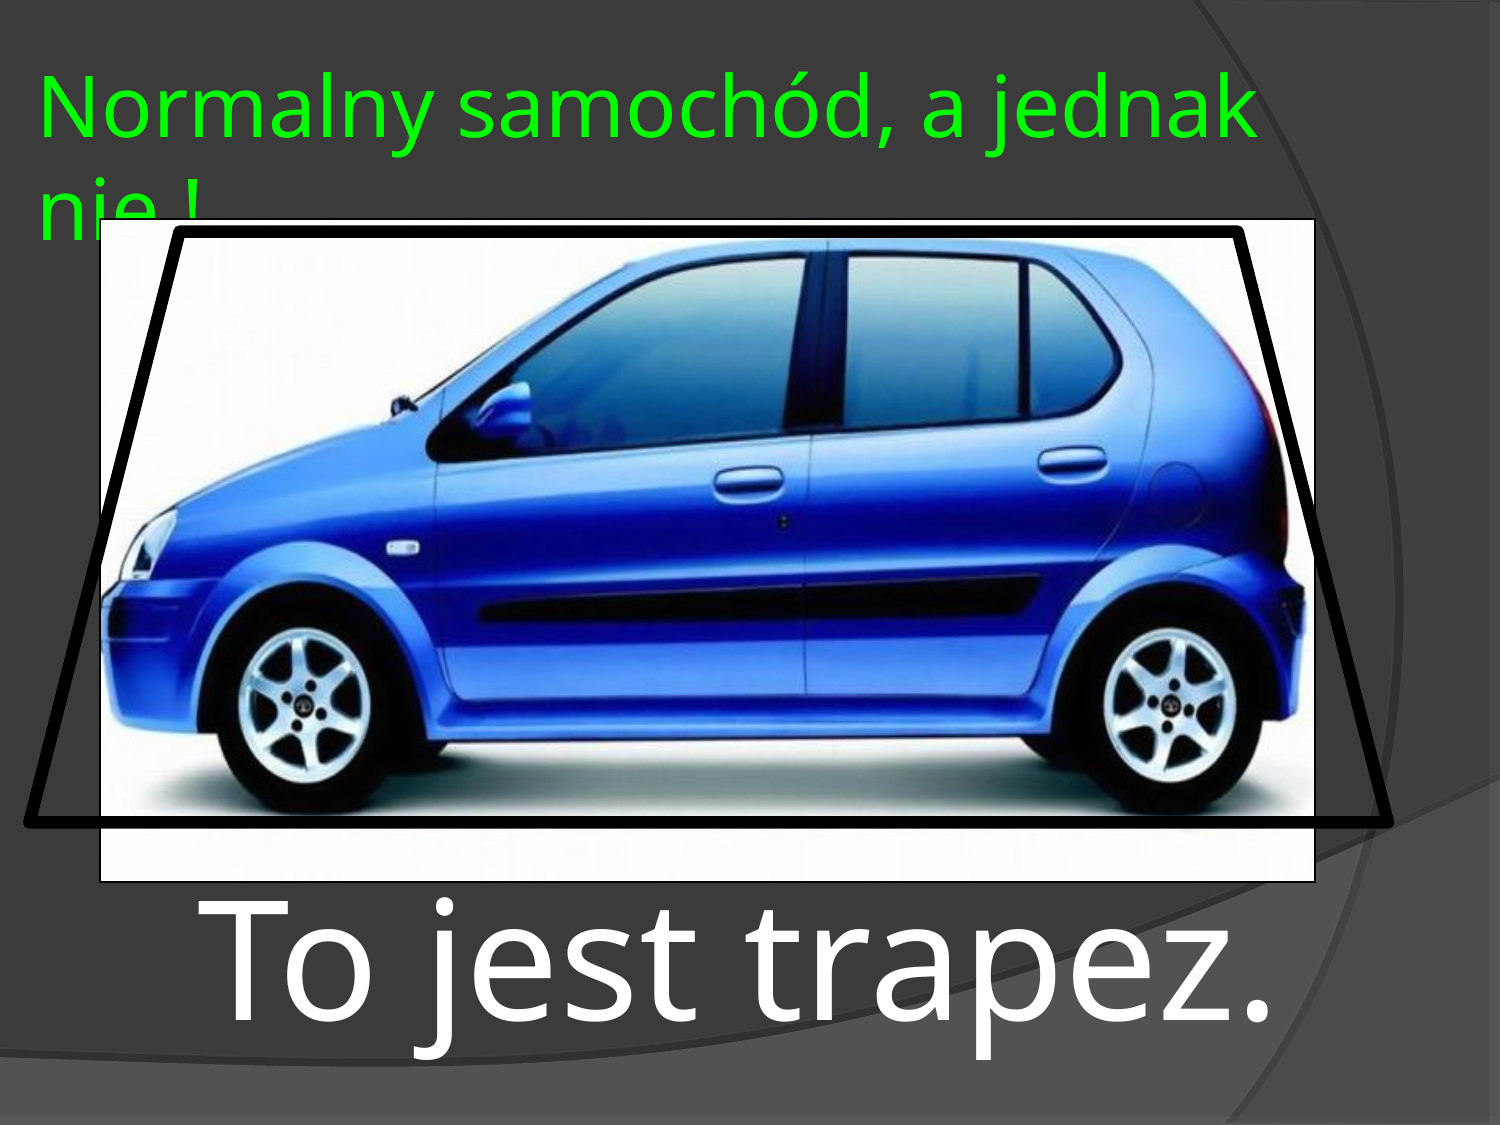

# Normalny samochód, a jednak nie !
To jest trapez.